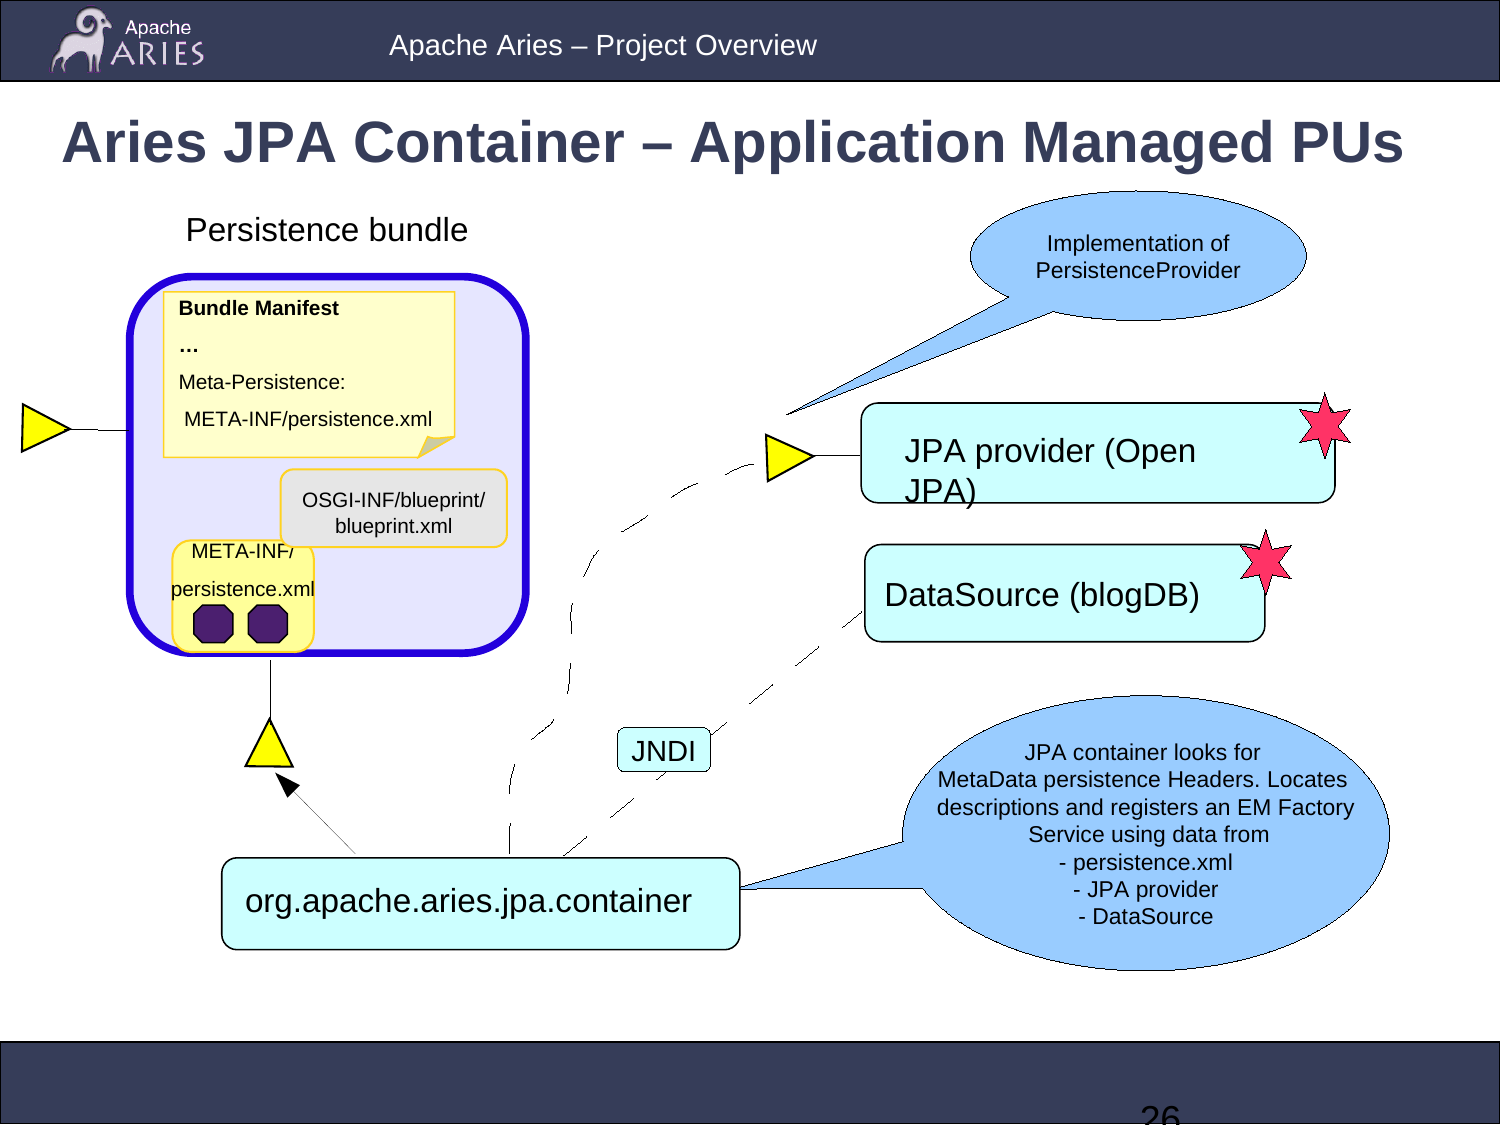

# Aries JPA Container – Application Managed PUs
Implementation of
PersistenceProvider
Persistence bundle
Bundle Manifest
…
Meta-Persistence:
 META-INF/persistence.xml
JPA provider (Open JPA)
OSGI-INF/blueprint/
blueprint.xml
META-INF/
persistence.xml
DataSource (blogDB)
JPA container looks for
MetaData persistence Headers. Locates
descriptions and registers an EM Factory
 Service using data from
- persistence.xml
- JPA provider
- DataSource
JNDI
org.apache.aries.jpa.container
26